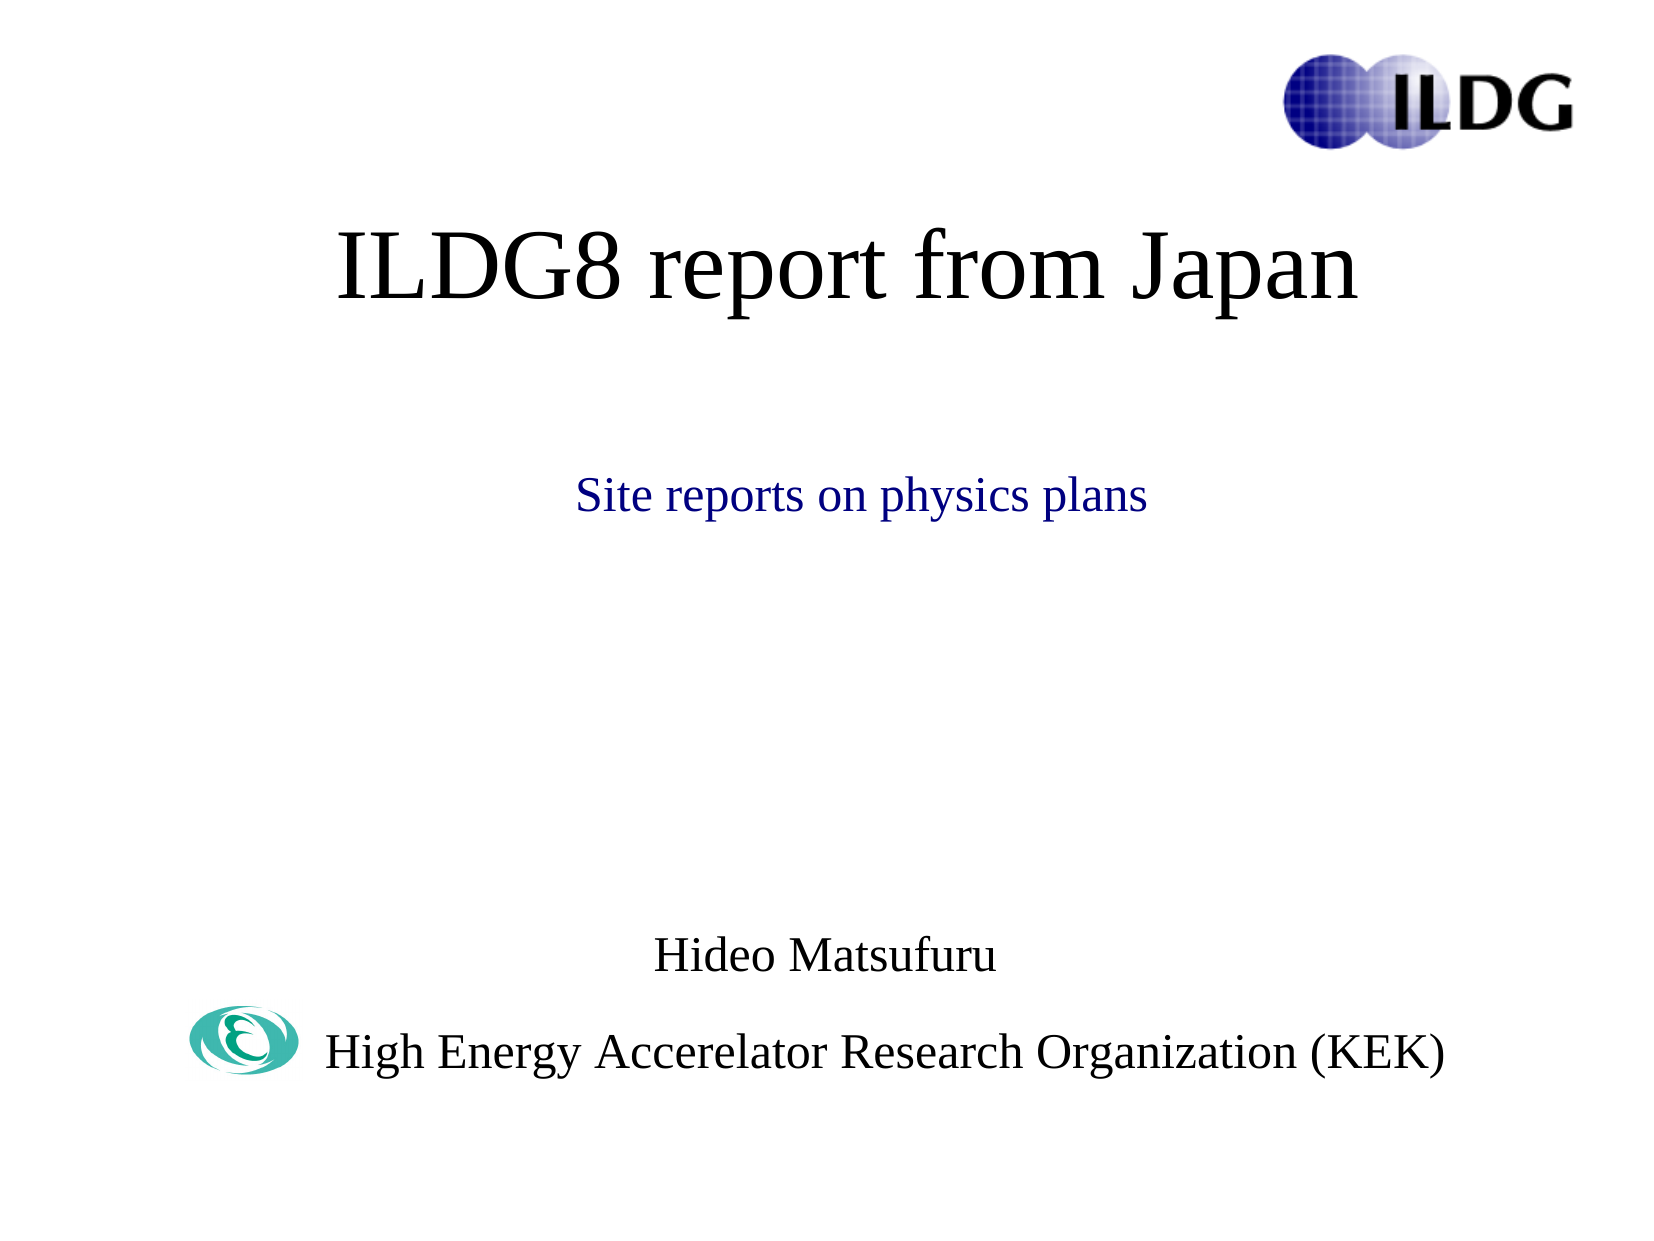

ILDG8 report from Japan
Site reports on physics plans
Hideo Matsufuru
High Energy Accerelator Research Organization (KEK)